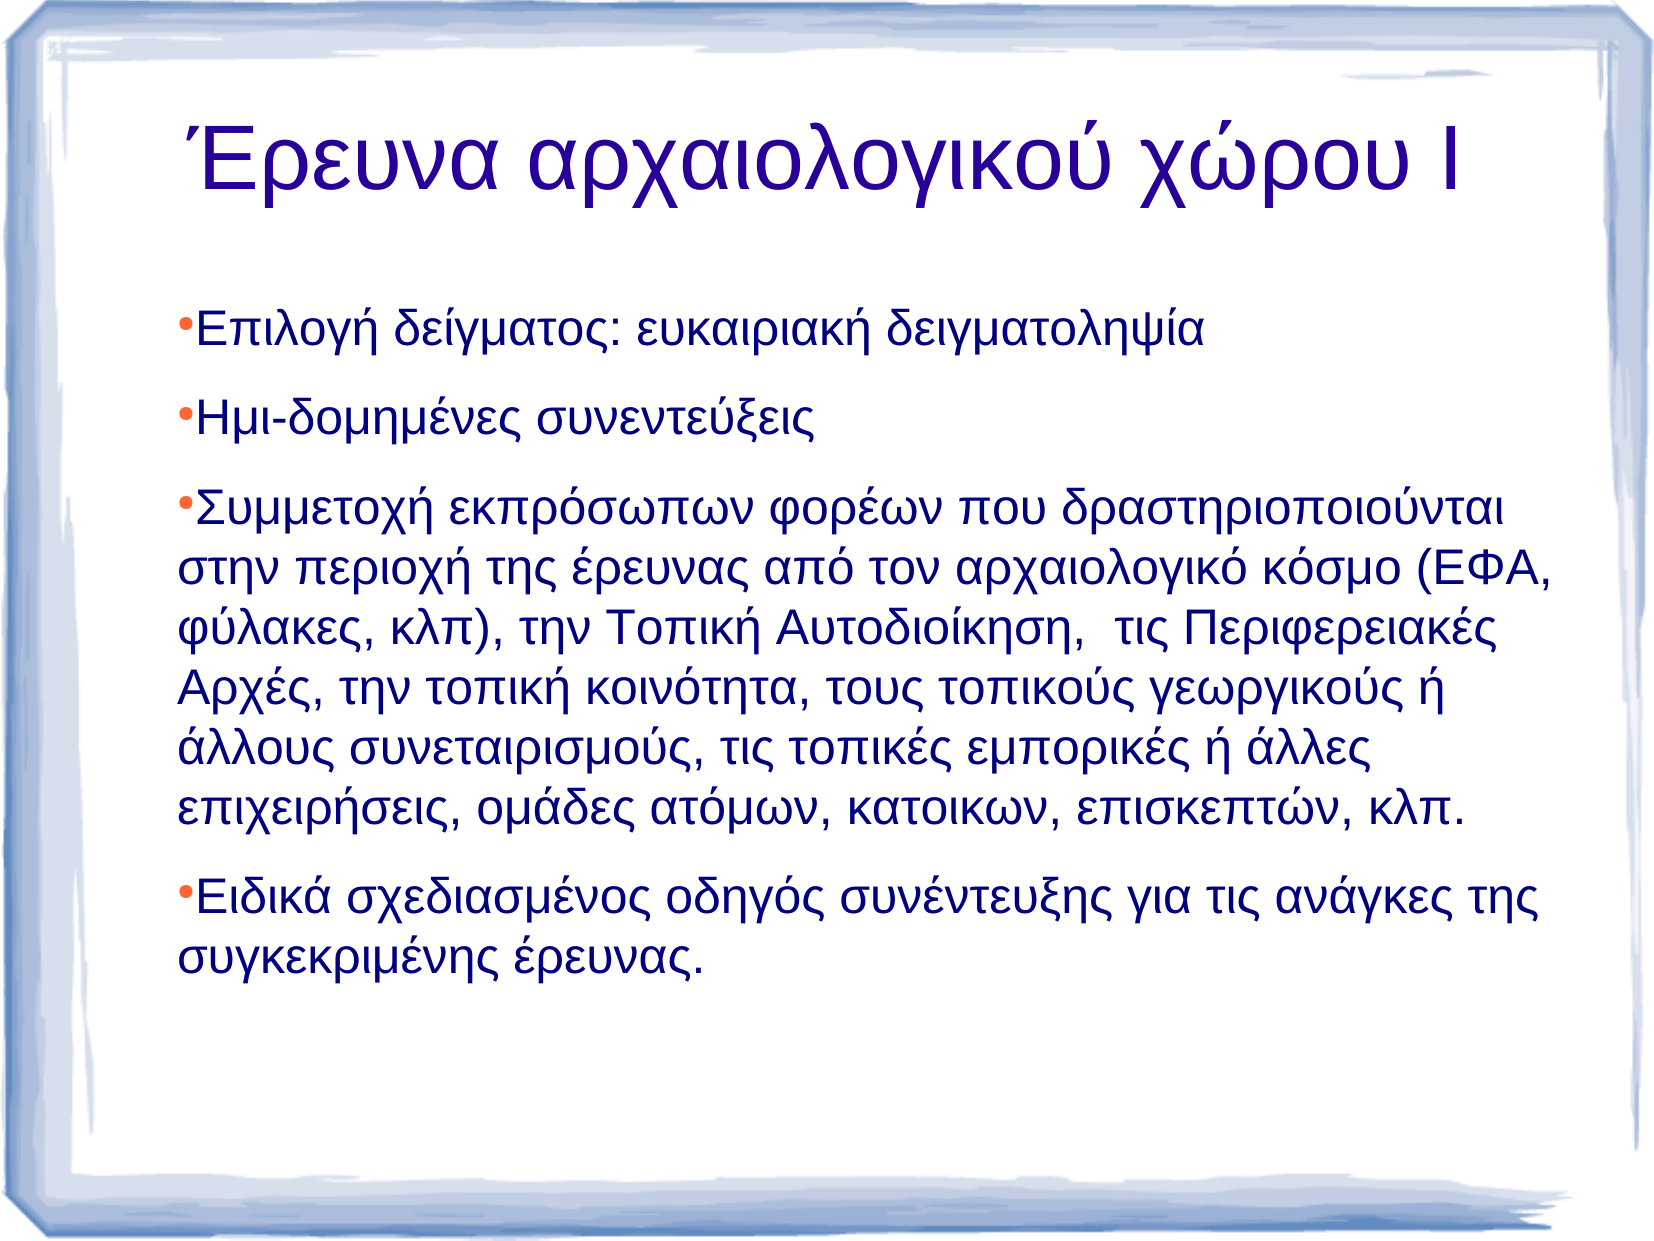

# Έρευνα αρχαιολογικού χώρου Ι
Επιλογή δείγματος: ευκαιριακή δειγματοληψία
Ημι-δομημένες συνεντεύξεις
Συμμετοχή εκπρόσωπων φορέων που δραστηριοποιούνται στην περιοχή της έρευνας από τον αρχαιολογικό κόσμο (ΕΦΑ, φύλακες, κλπ), την Τοπική Αυτοδιοίκηση, τις Περιφερειακές Αρχές, την τοπική κοινότητα, τους τοπικούς γεωργικούς ή άλλους συνεταιρισμούς, τις τοπικές εμπορικές ή άλλες επιχειρήσεις, ομάδες ατόμων, κατοικων, επισκεπτών, κλπ.
Ειδικά σχεδιασμένος οδηγός συνέντευξης για τις ανάγκες της συγκεκριμένης έρευνας.